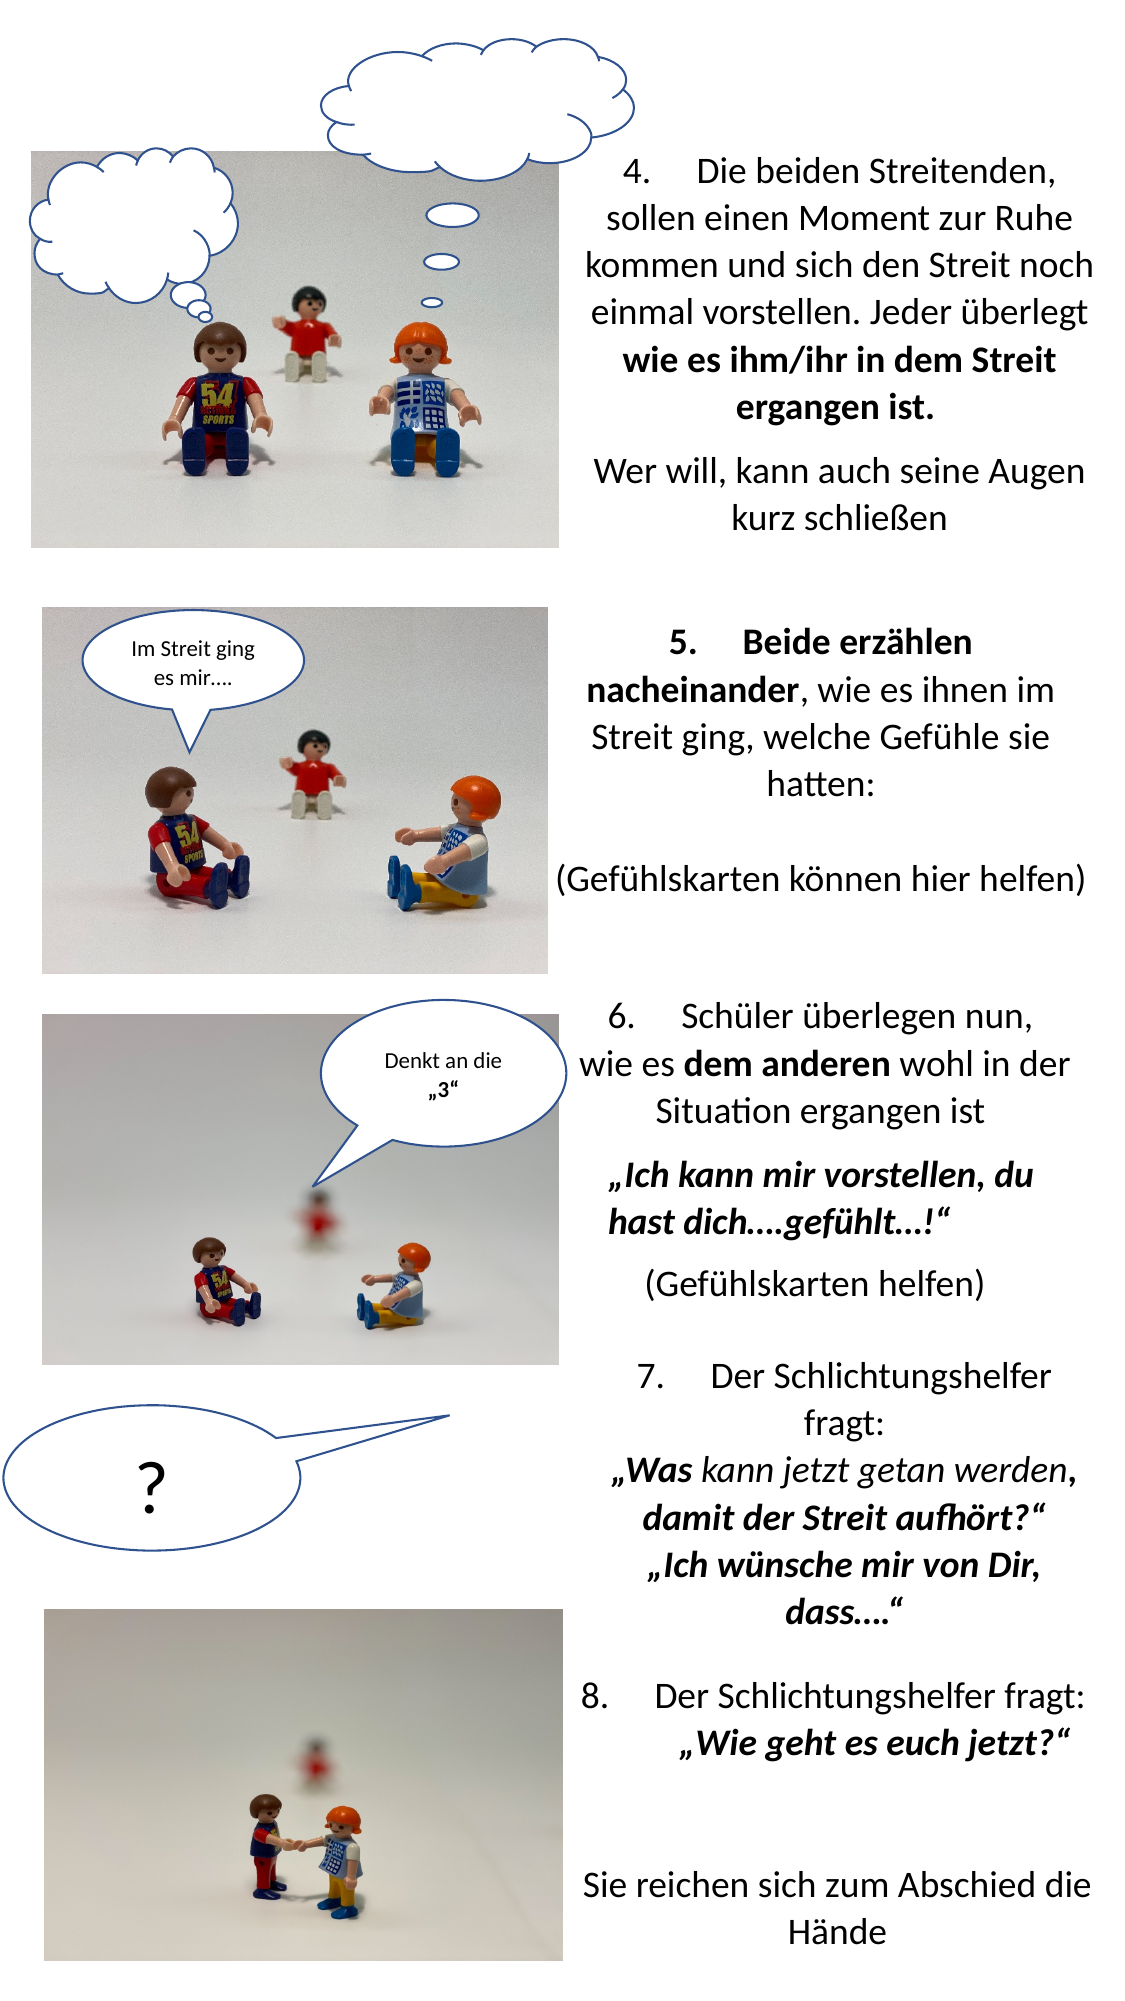

4.	Die beiden Streitenden, sollen einen Moment zur Ruhe kommen und sich den Streit noch einmal vorstellen. Jeder überlegt wie es ihm/ihr in dem Streit ergangen ist.
Wer will, kann auch seine Augen kurz schließen
5.	Beide erzählen nacheinander, wie es ihnen im Streit ging, welche Gefühle sie hatten:
(Gefühlskarten können hier helfen)
Im Streit ging es mir….
6.	Schüler überlegen nun,
 wie es dem anderen wohl in der Situation ergangen ist
„Ich kann mir vorstellen, du hast dich….gefühlt…!“
	(Gefühlskarten helfen)
Denkt an die „3“
7.	Der Schlichtungshelfer fragt:
„Was kann jetzt getan werden, damit der Streit aufhört?“
„Ich wünsche mir von Dir, dass….“
?
8. 	Der Schlichtungshelfer fragt:
„Wie geht es euch jetzt?“
Sie reichen sich zum Abschied die Hände